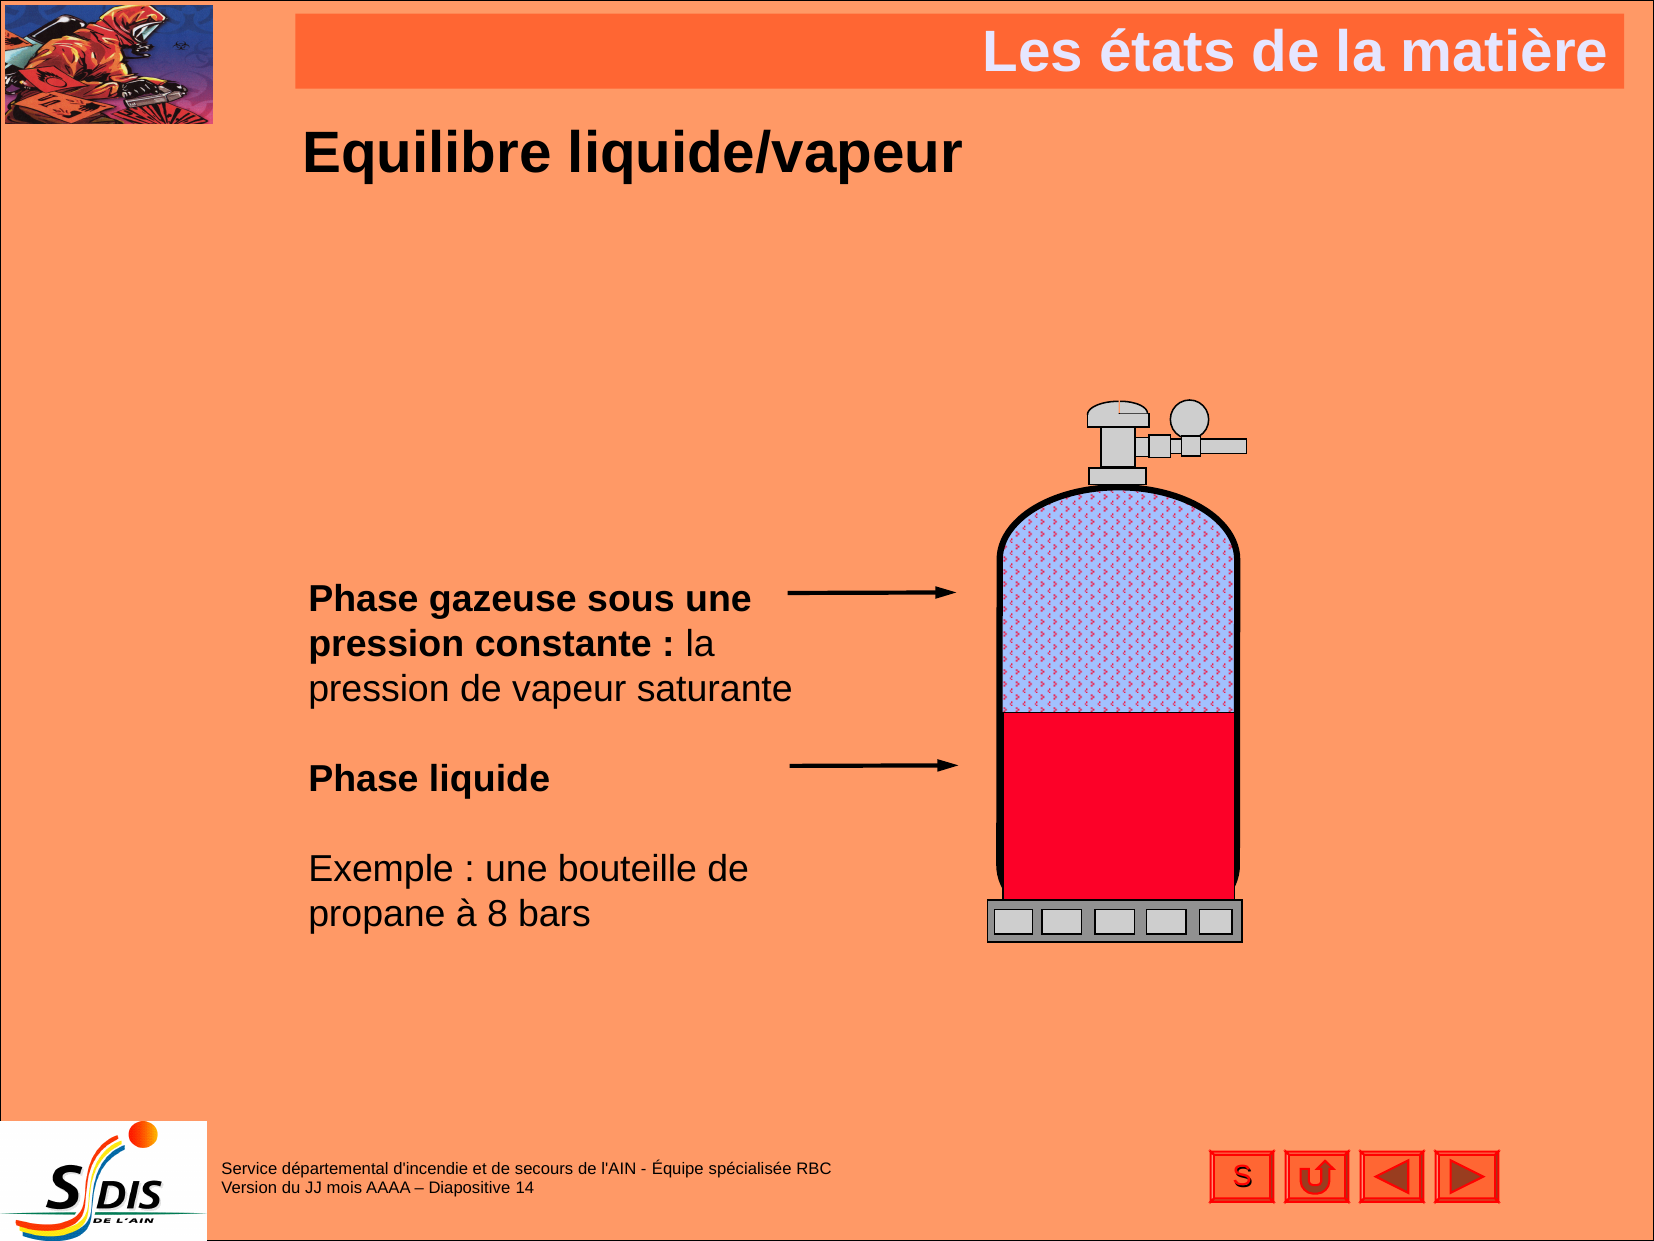

Les états de la matière
Equilibre liquide/vapeur
Phase gazeuse sous une pression constante : la pression de vapeur saturante
Phase liquide
Exemple : une bouteille de propane à 8 bars